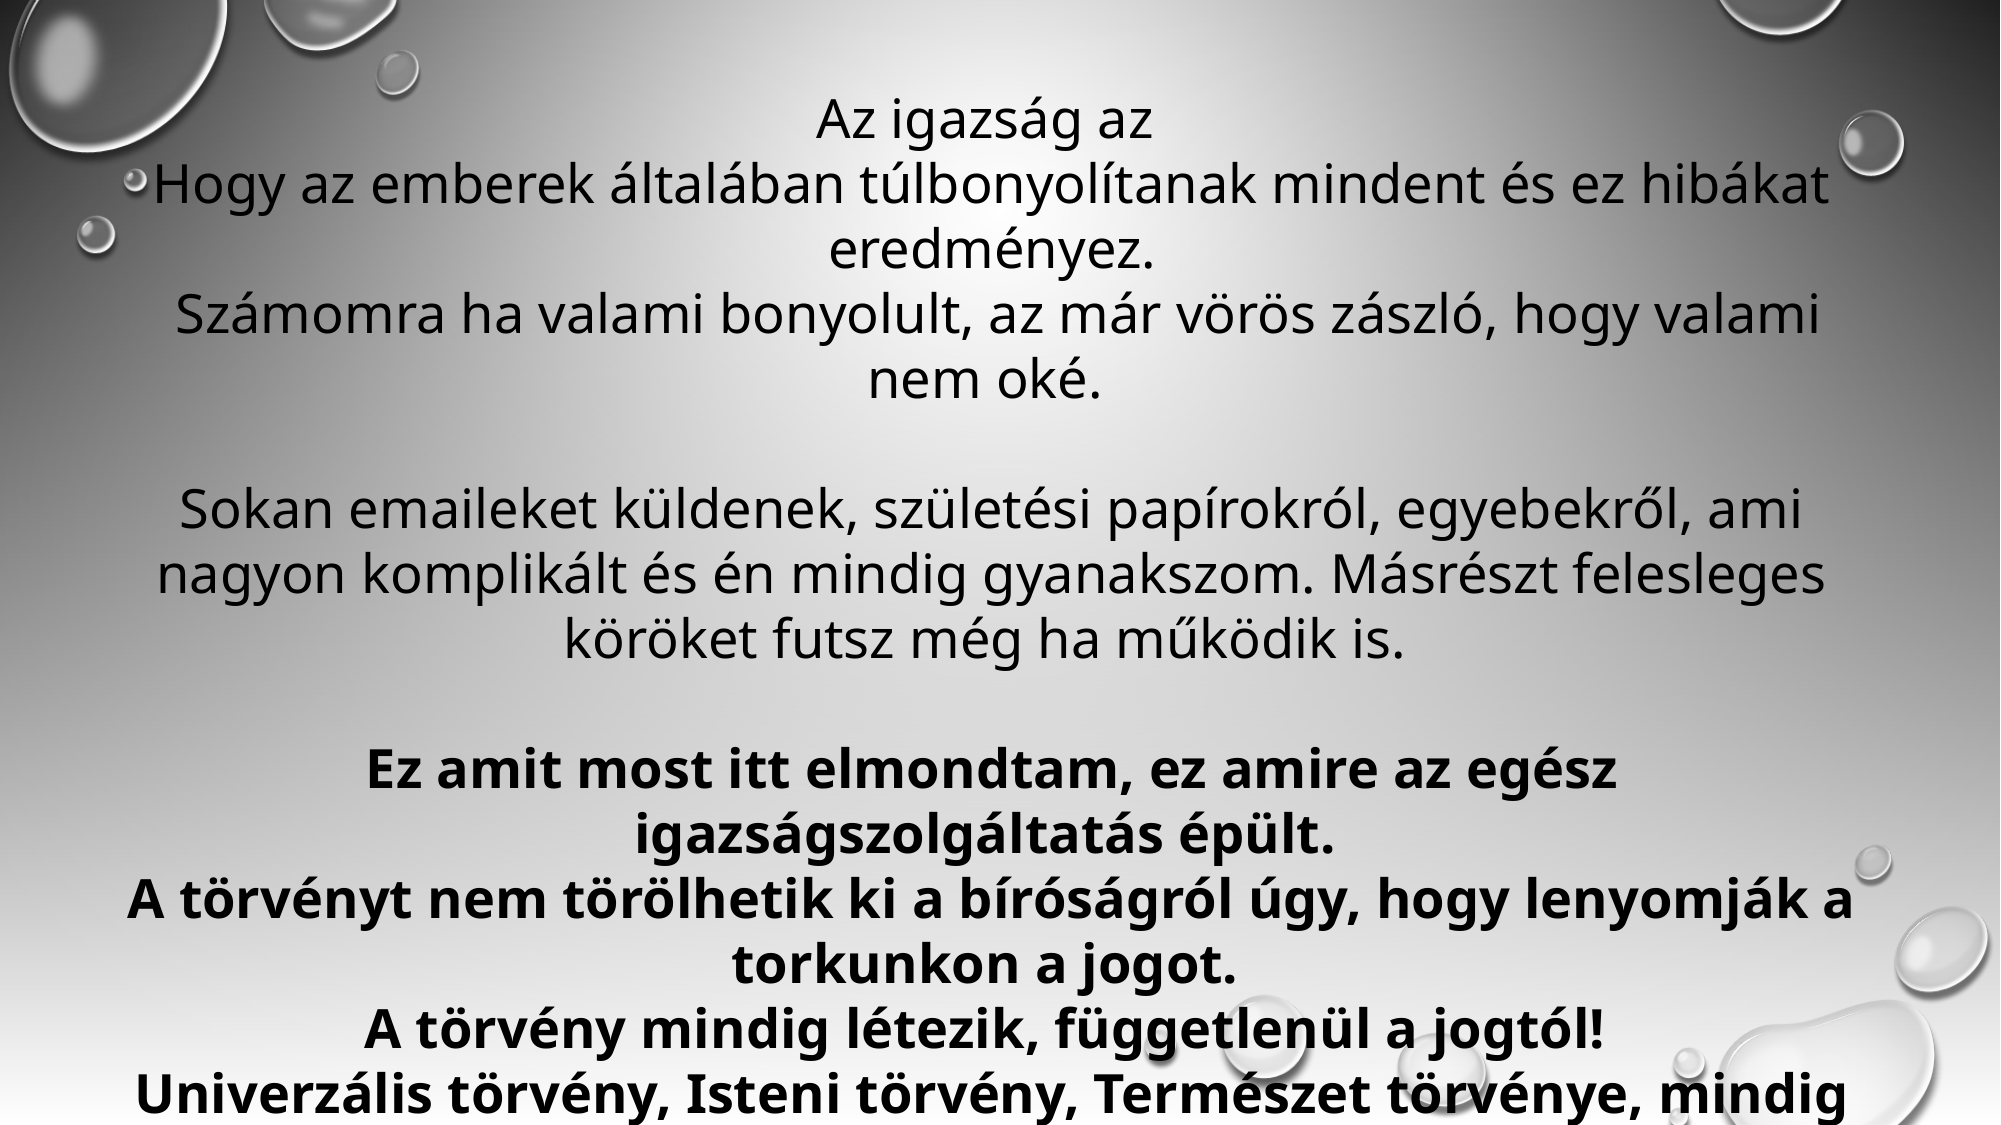

Az igazság az
Hogy az emberek általában túlbonyolítanak mindent és ez hibákat eredményez.
 Számomra ha valami bonyolult, az már vörös zászló, hogy valami nem oké.
Sokan emaileket küldenek, születési papírokról, egyebekről, ami nagyon komplikált és én mindig gyanakszom. Másrészt felesleges köröket futsz még ha működik is.
Ez amit most itt elmondtam, ez amire az egész igazságszolgáltatás épült.
A törvényt nem törölhetik ki a bíróságról úgy, hogy lenyomják a torkunkon a jogot.
A törvény mindig létezik, függetlenül a jogtól!
Univerzális törvény, Isteni törvény, Természet törvénye, mindig is itt lesz, bármit is akar az ember csinálni és létrehozni!